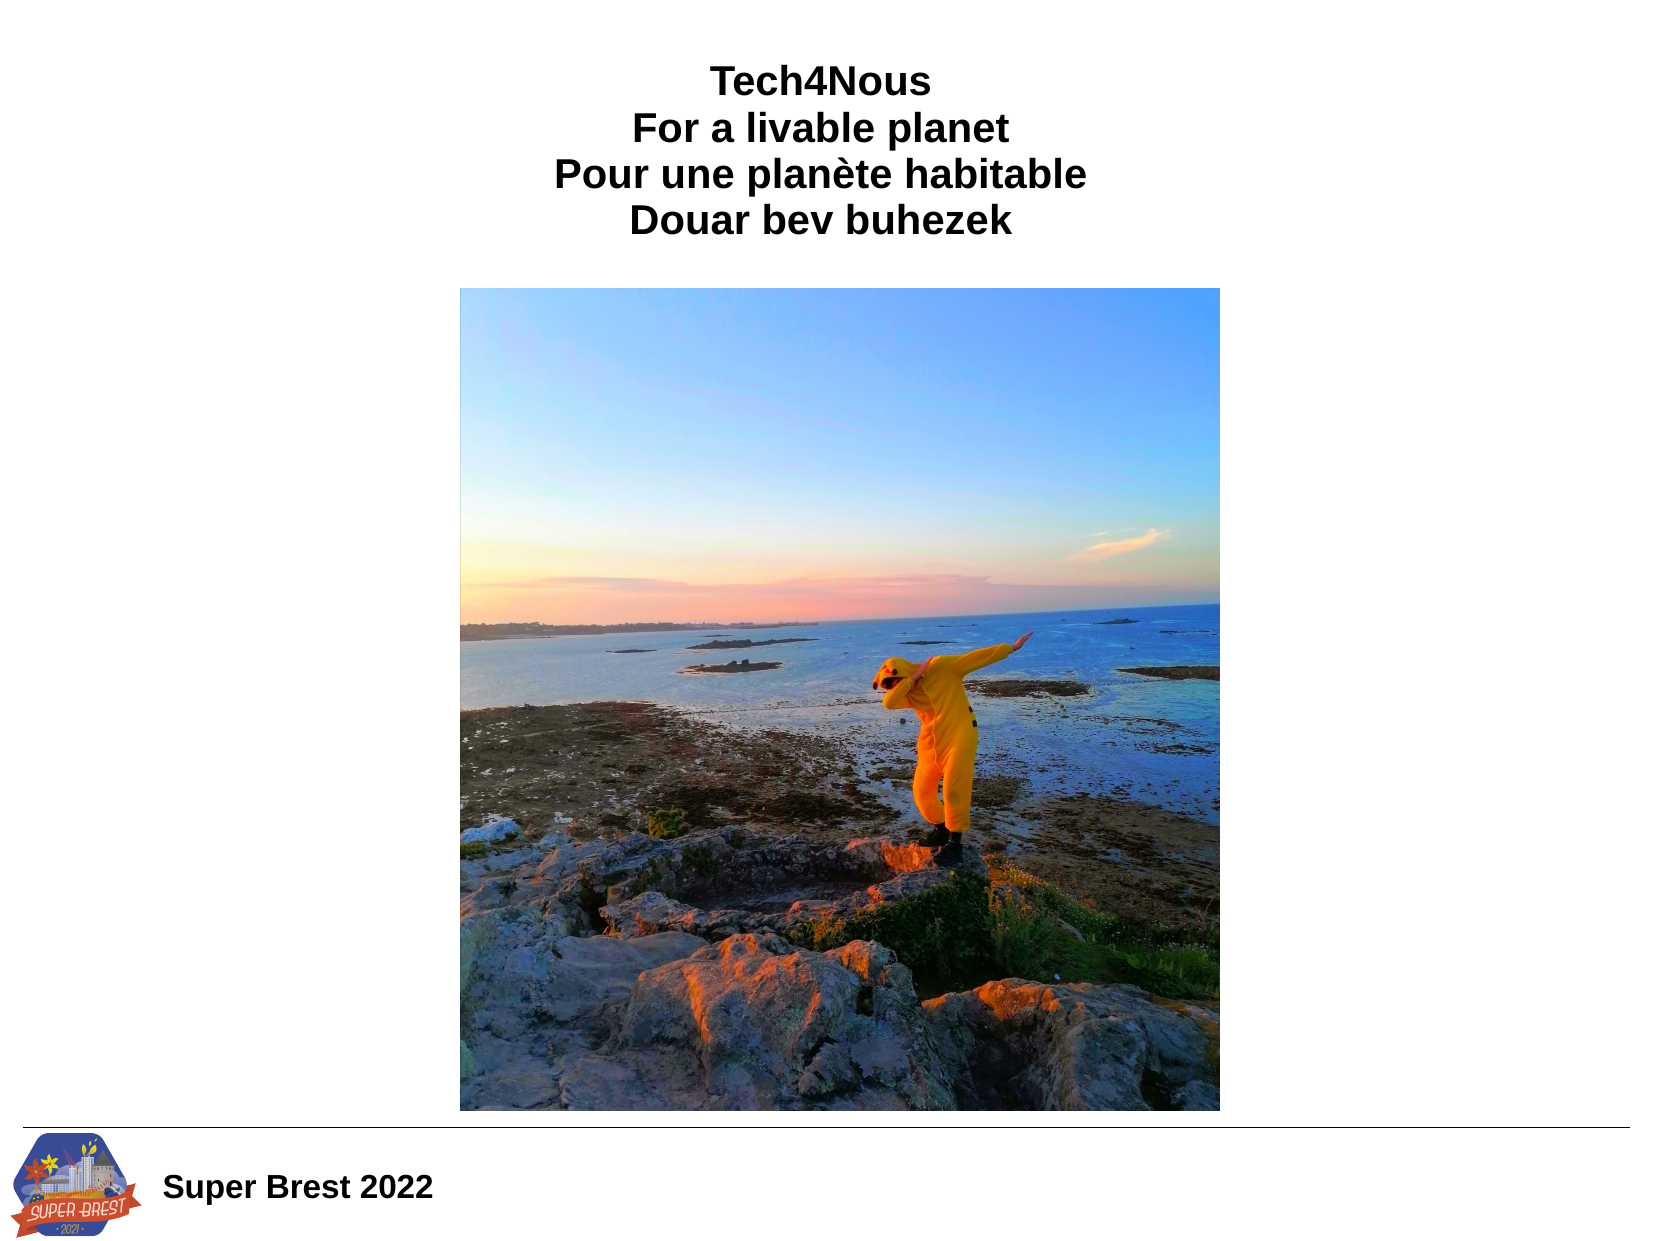

# Tech4Nous For a livable planet Pour une planète habitable Douar bev buhezek
Super Brest 2022